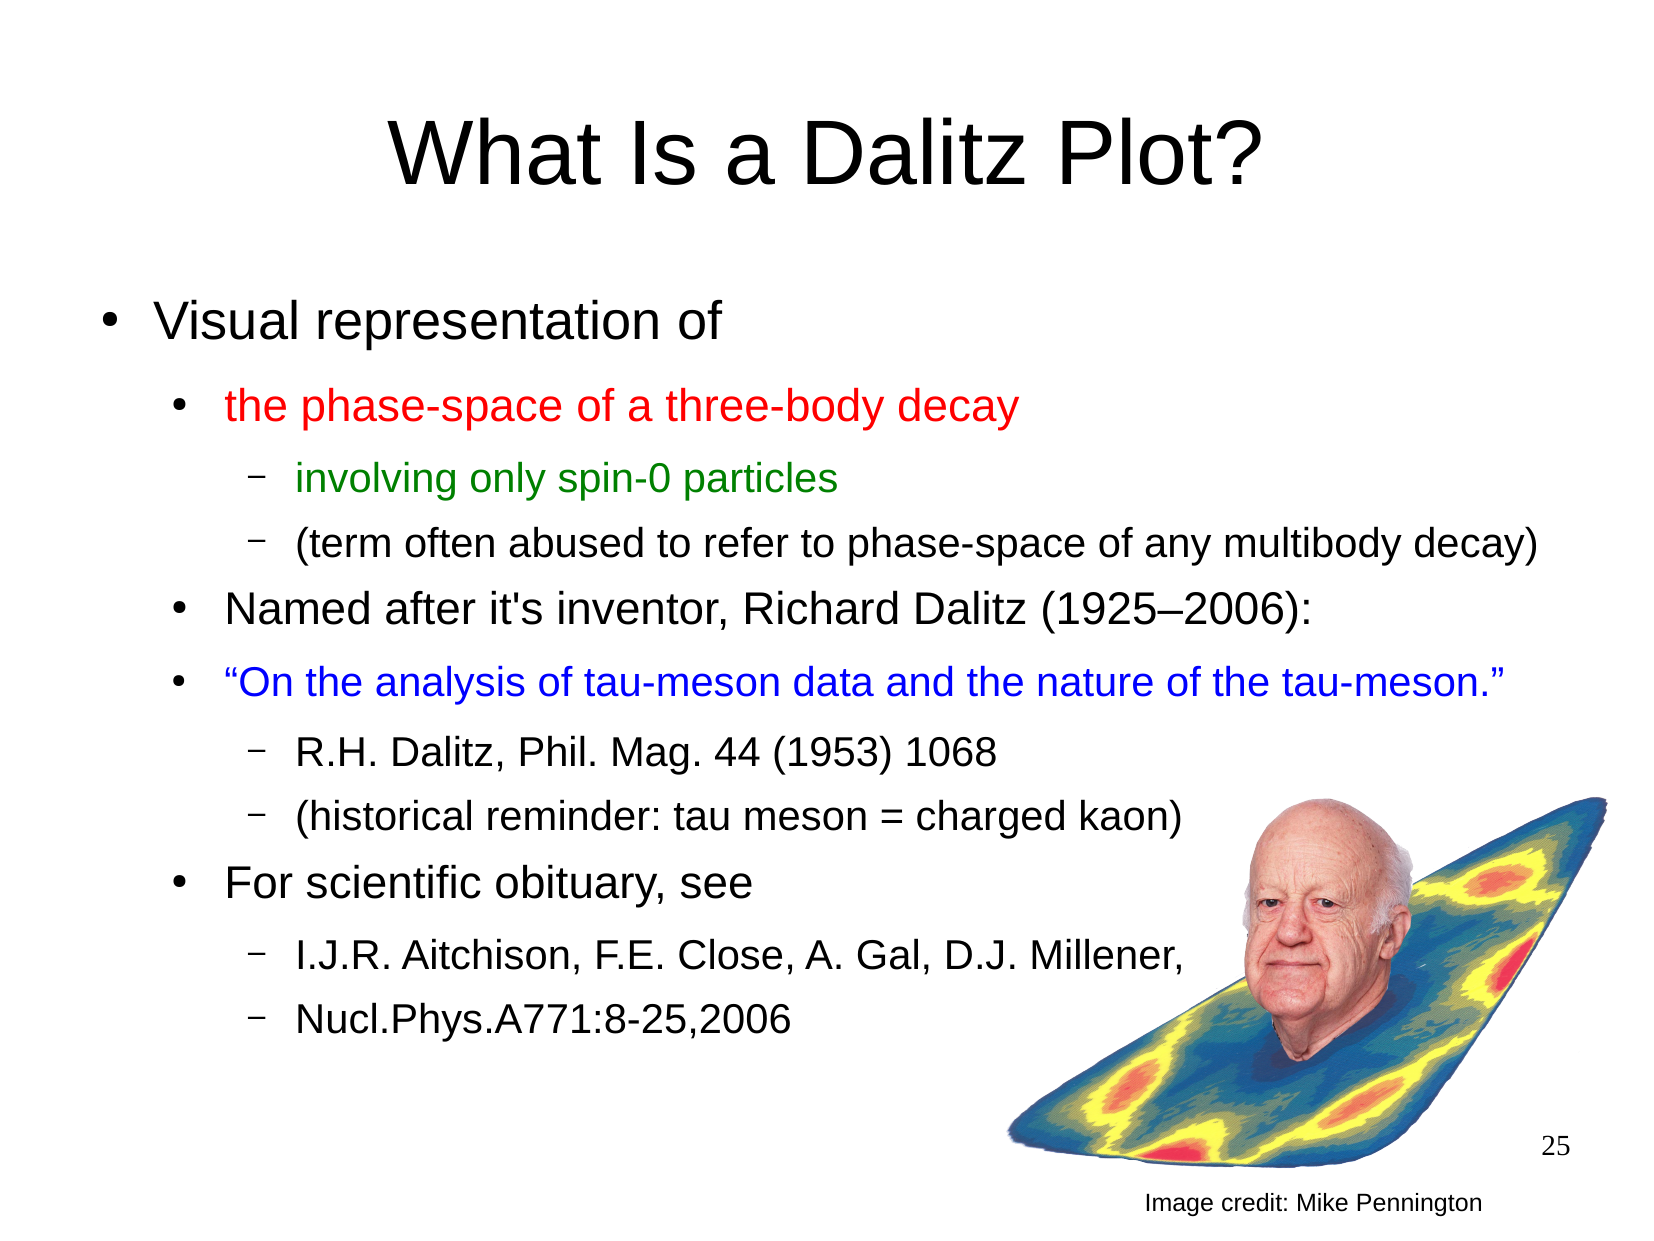

# What Is a Dalitz Plot?
Visual representation of
the phase-space of a three-body decay
involving only spin-0 particles
(term often abused to refer to phase-space of any multibody decay)
Named after it's inventor, Richard Dalitz (1925–2006):
“On the analysis of tau-meson data and the nature of the tau-meson.”
R.H. Dalitz, Phil. Mag. 44 (1953) 1068
(historical reminder: tau meson = charged kaon)
For scientific obituary, see
I.J.R. Aitchison, F.E. Close, A. Gal, D.J. Millener,
Nucl.Phys.A771:8-25,2006
25
Image credit: Mike Pennington